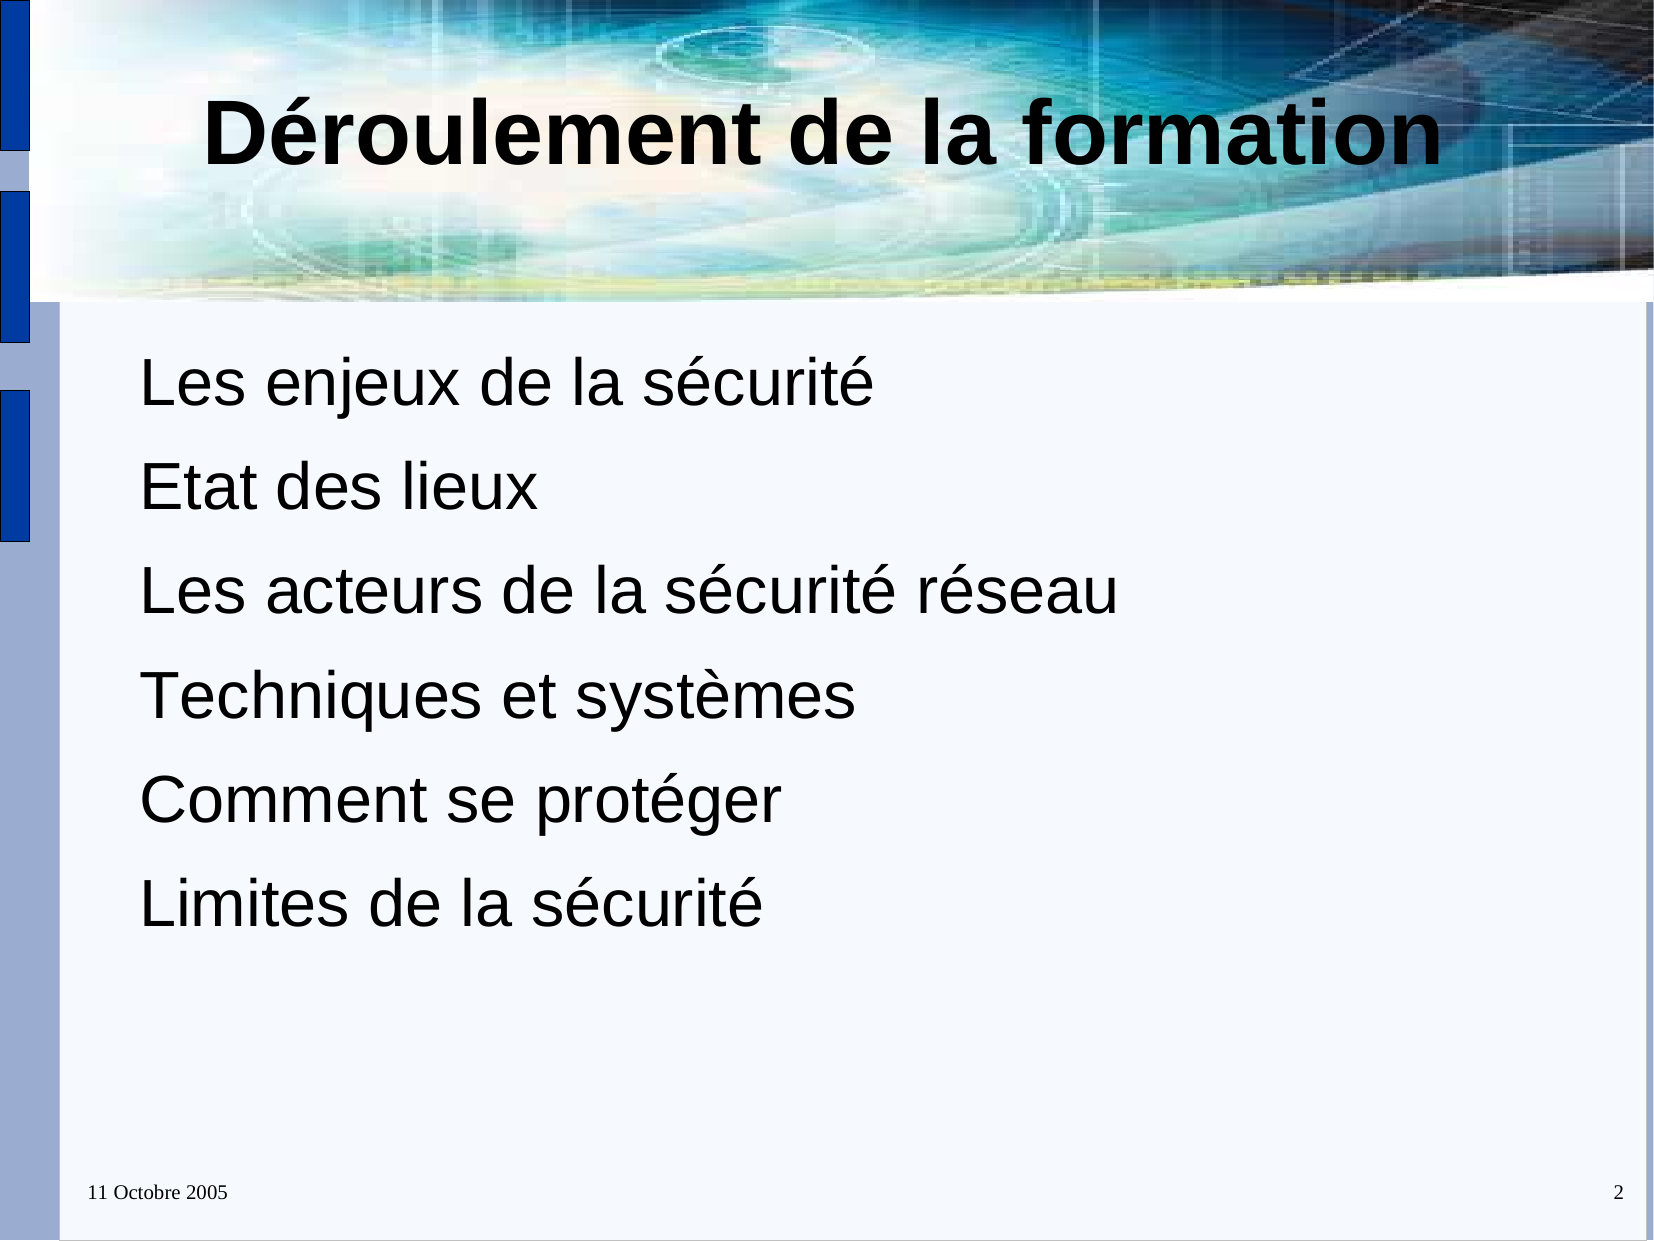

# Déroulement de la formation
Les enjeux de la sécurité
Etat des lieux
Les acteurs de la sécurité réseau
Techniques et systèmes
Comment se protéger
Limites de la sécurité